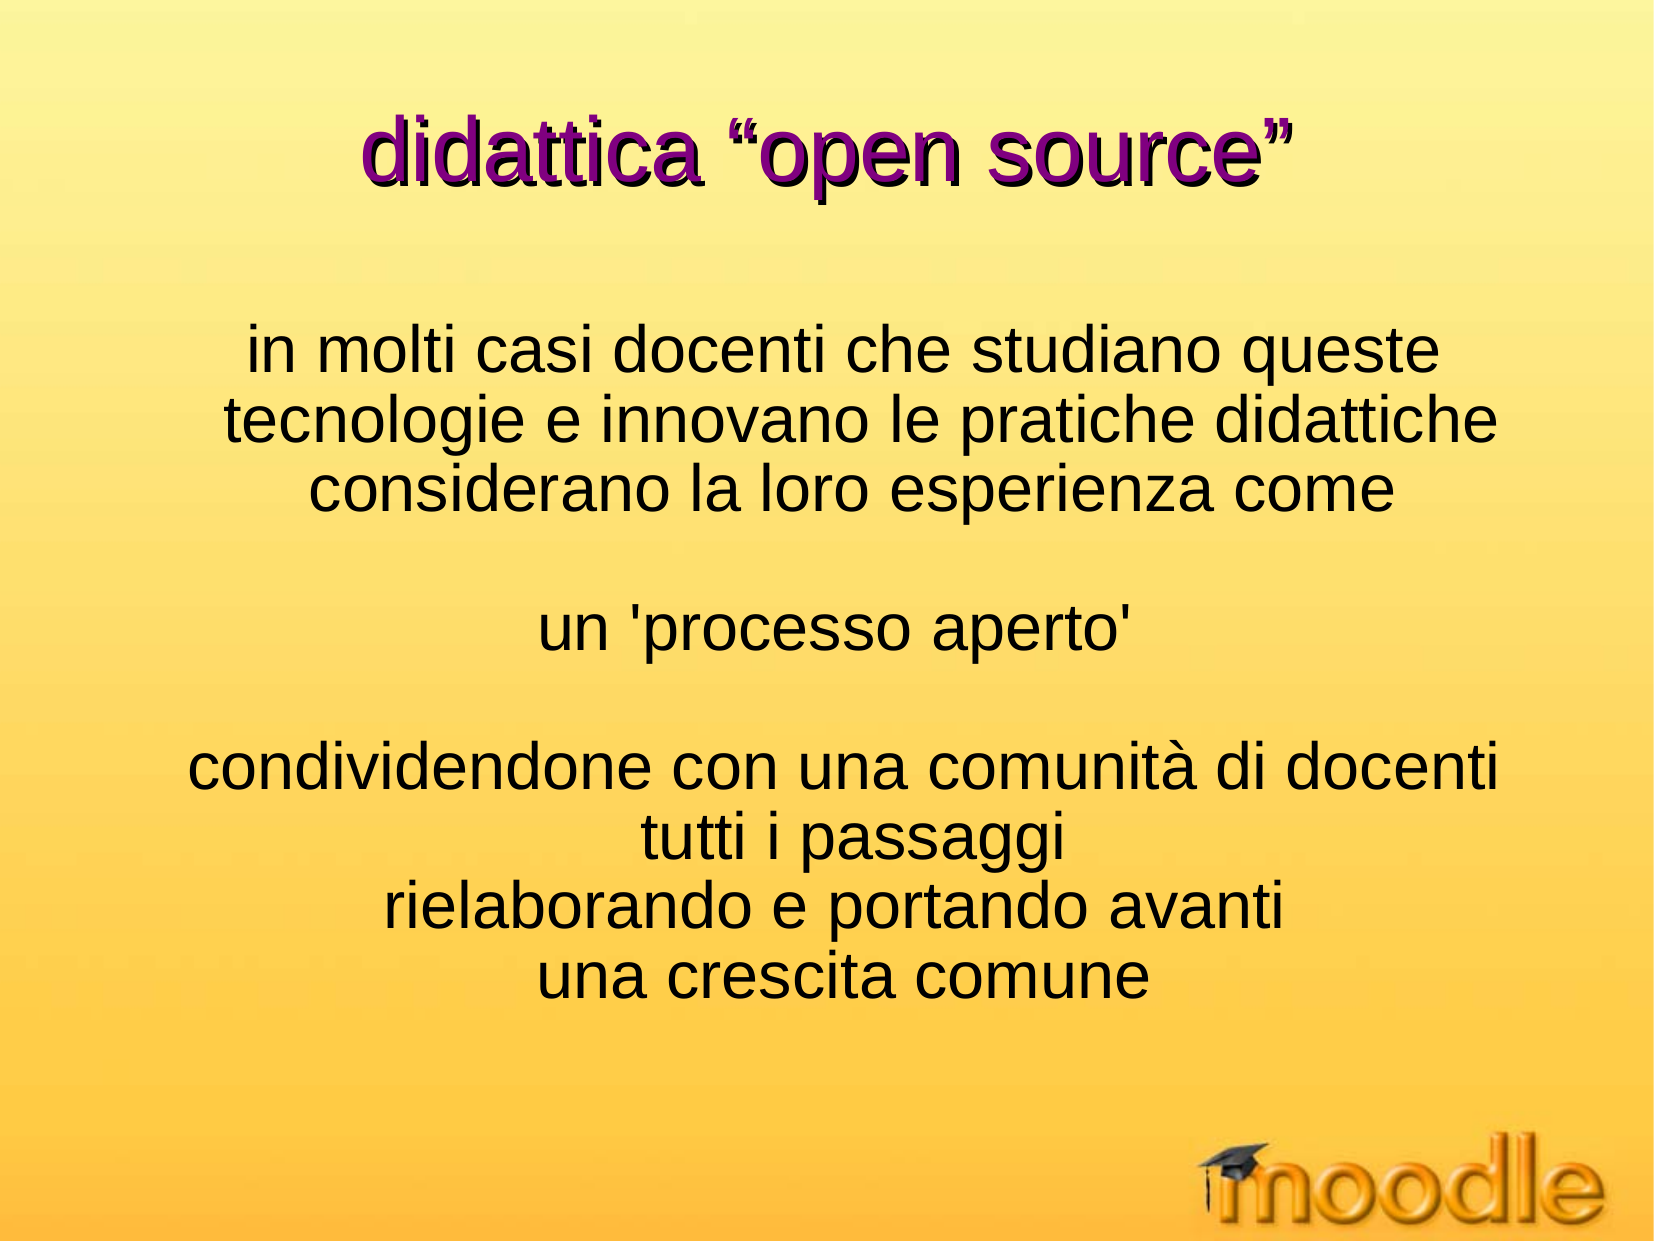

# didattica “open source”
in molti casi docenti che studiano queste tecnologie e innovano le pratiche didattiche considerano la loro esperienza come
un 'processo aperto'
condividendone con una comunità di docenti
 tutti i passaggi
rielaborando e portando avanti
una crescita comune